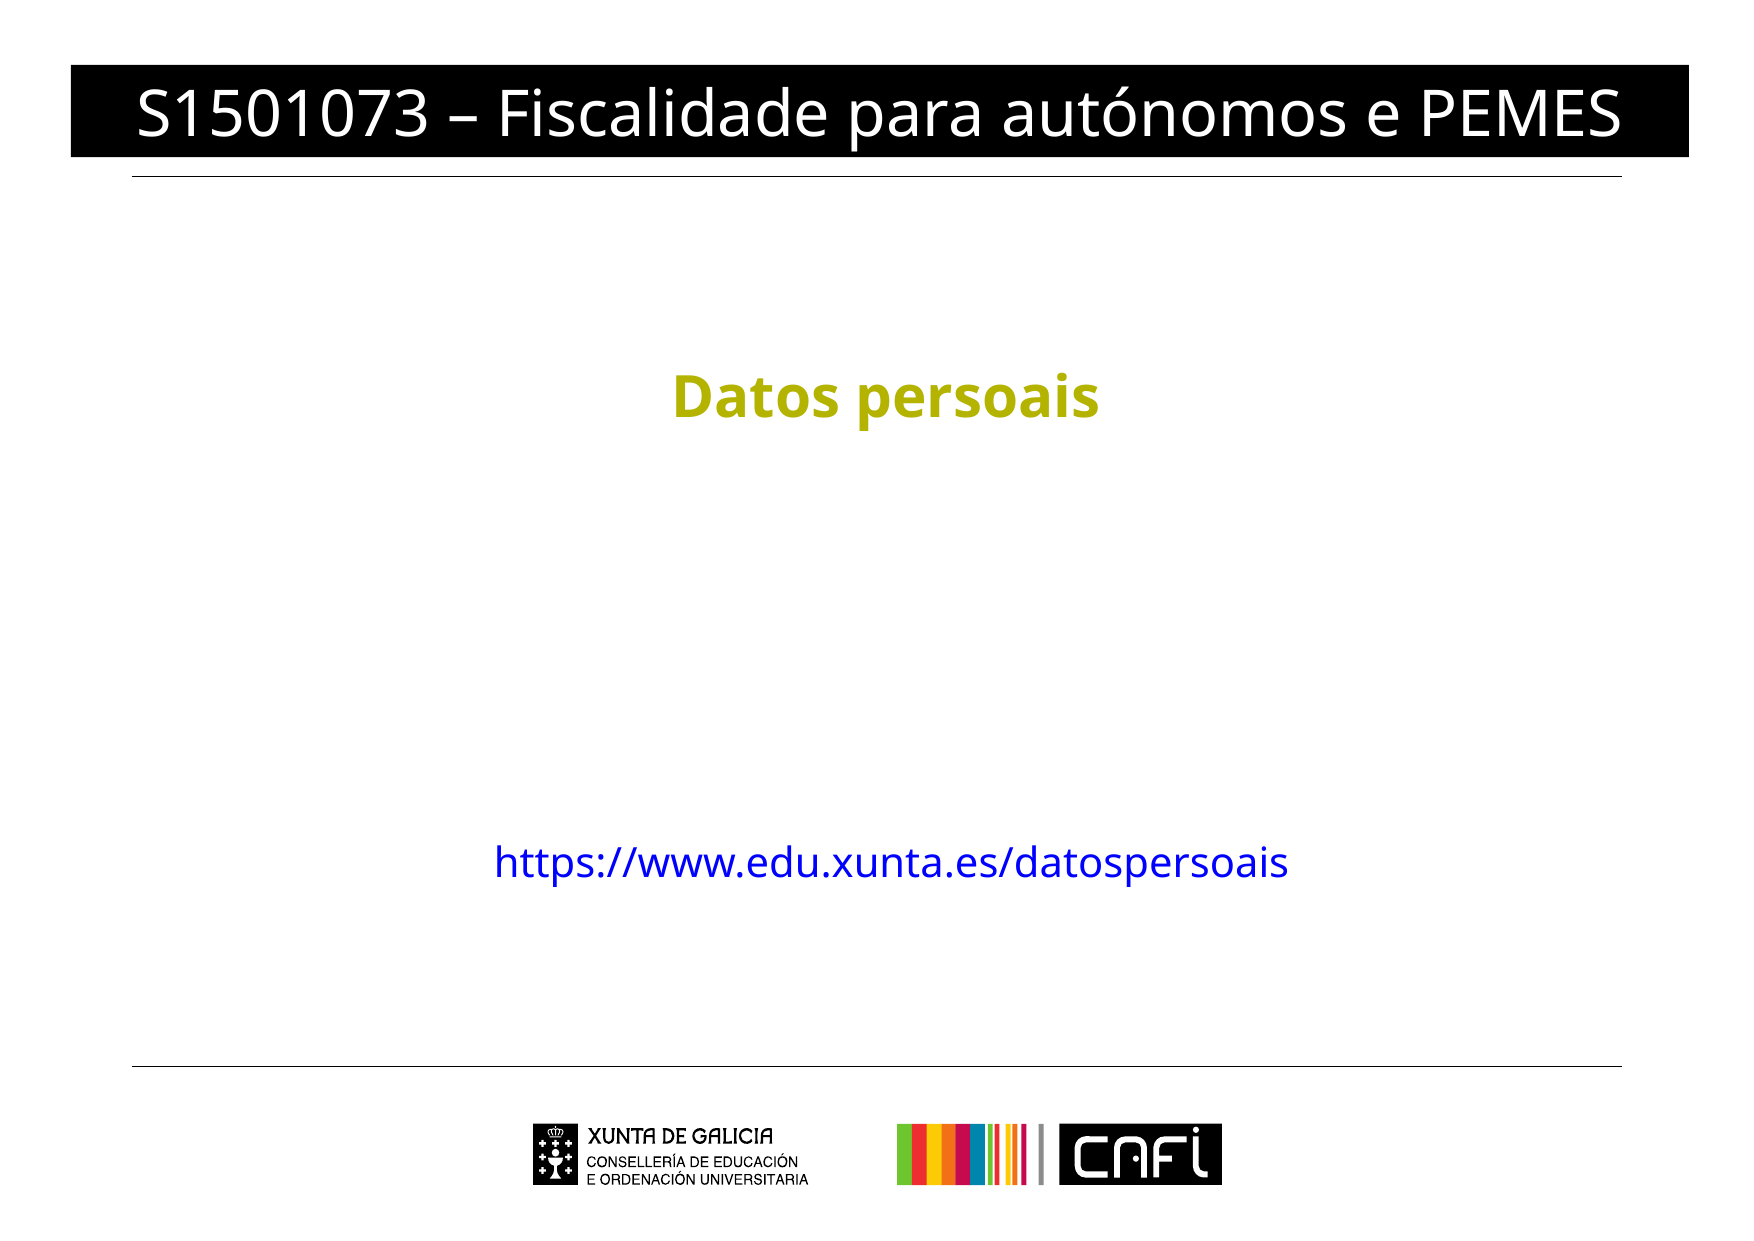

S1501073 – Fiscalidade para autónomos e PEMES
Datos persoais
https://www.edu.xunta.es/datospersoais